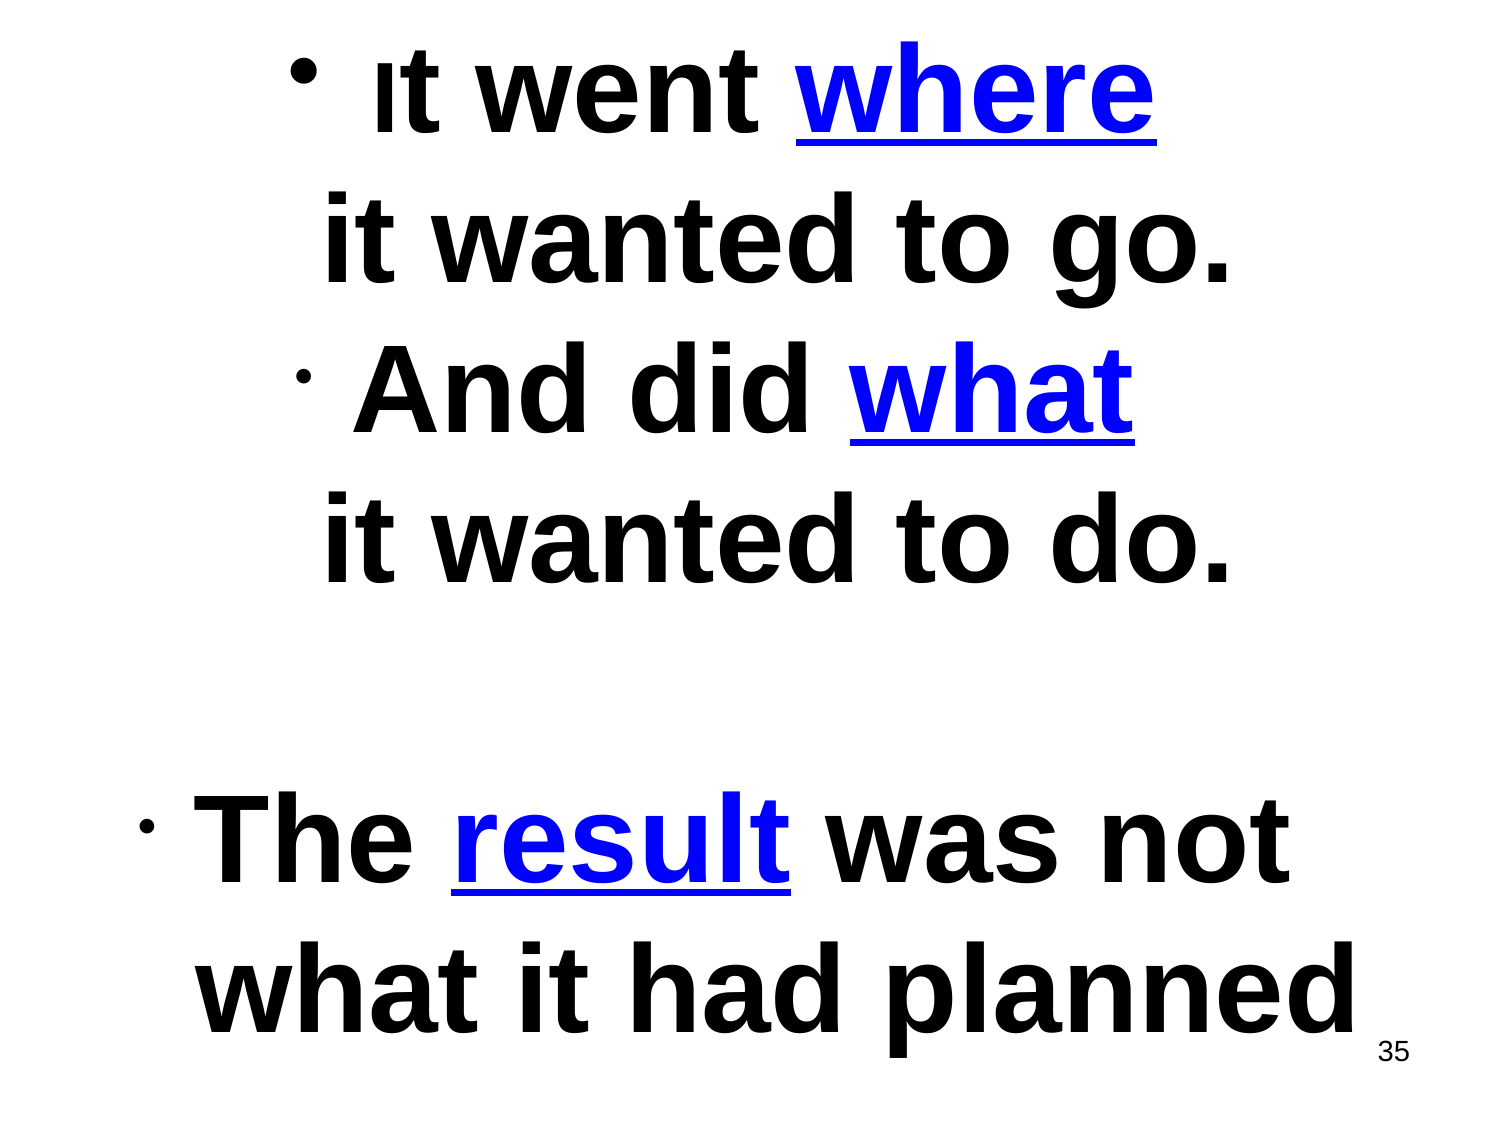

It went where
it wanted to go.
And did what
it wanted to do.
The result was not
what it had planned